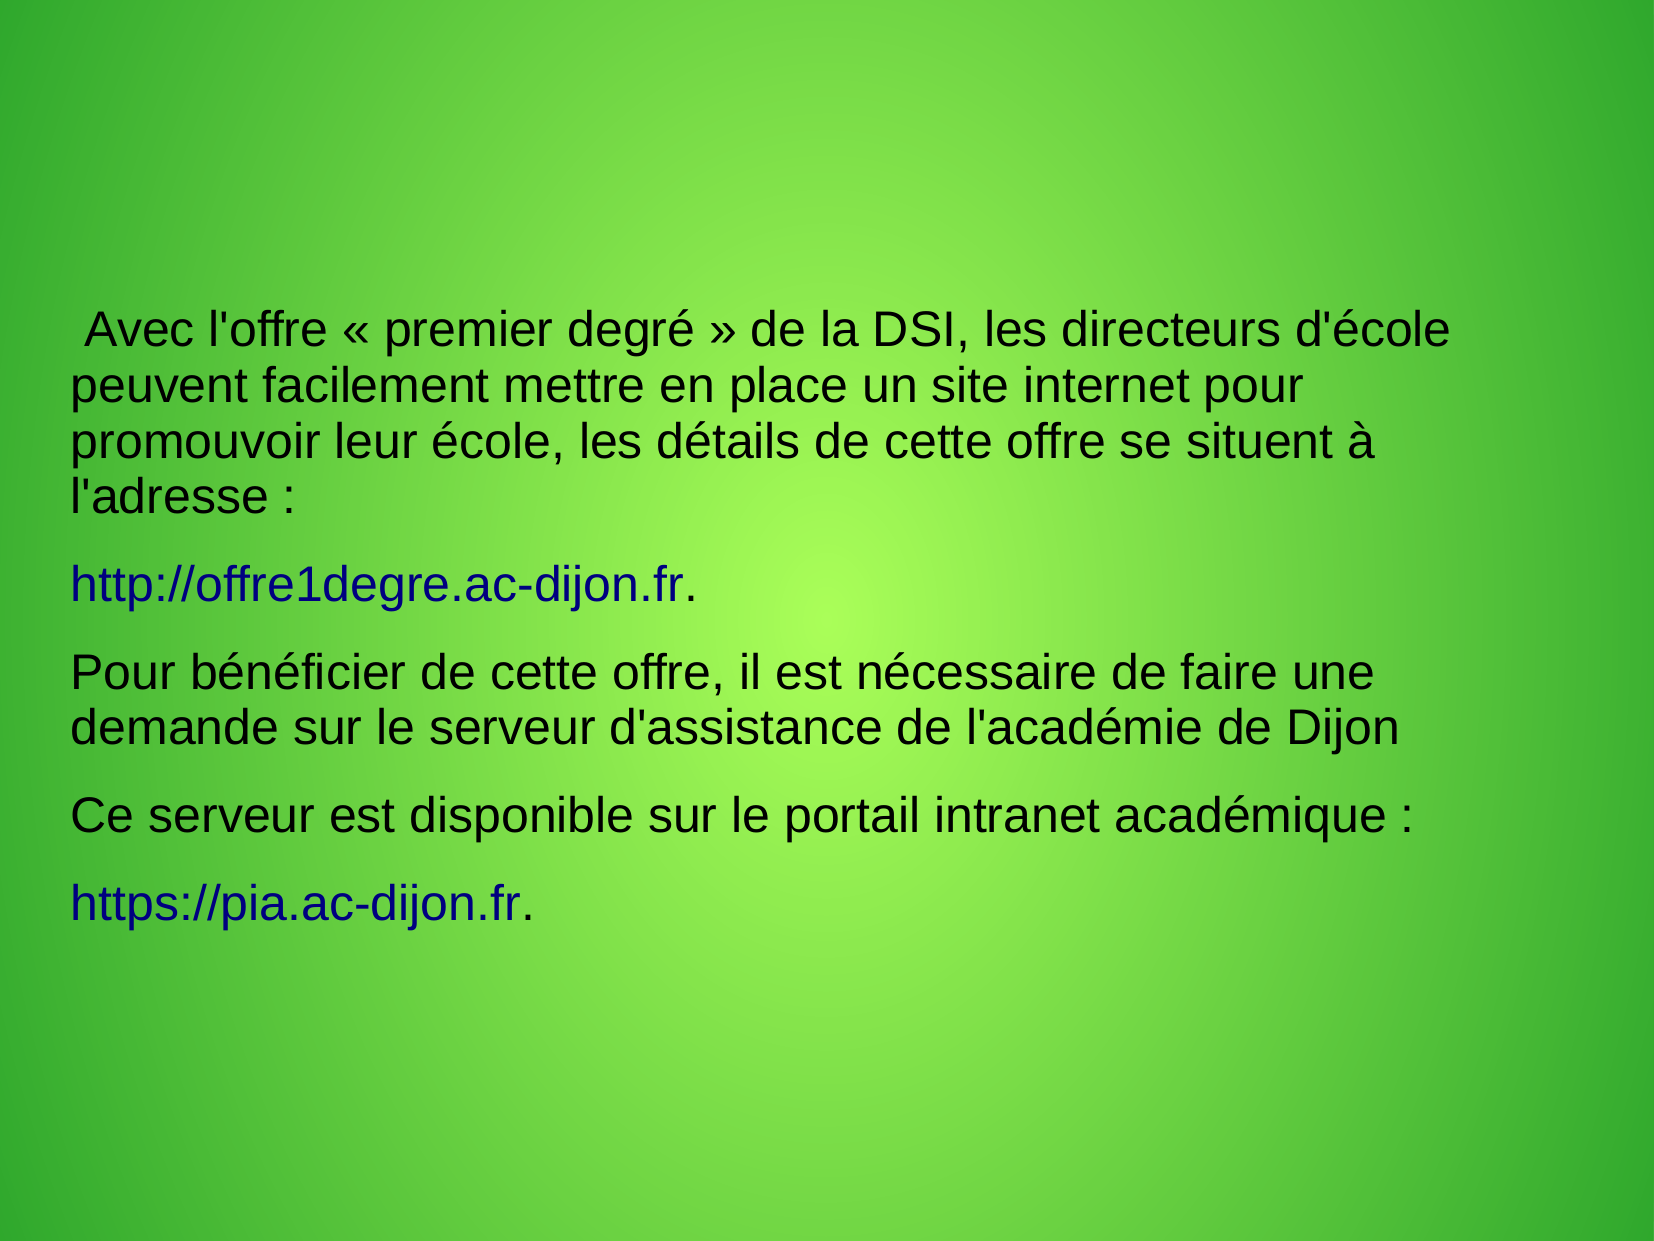

# Avec l'offre « premier degré » de la DSI, les directeurs d'école peuvent facilement mettre en place un site internet pour promouvoir leur école, les détails de cette offre se situent à l'adresse :
http://offre1degre.ac-dijon.fr.
Pour bénéficier de cette offre, il est nécessaire de faire une demande sur le serveur d'assistance de l'académie de Dijon
Ce serveur est disponible sur le portail intranet académique :
https://pia.ac-dijon.fr.